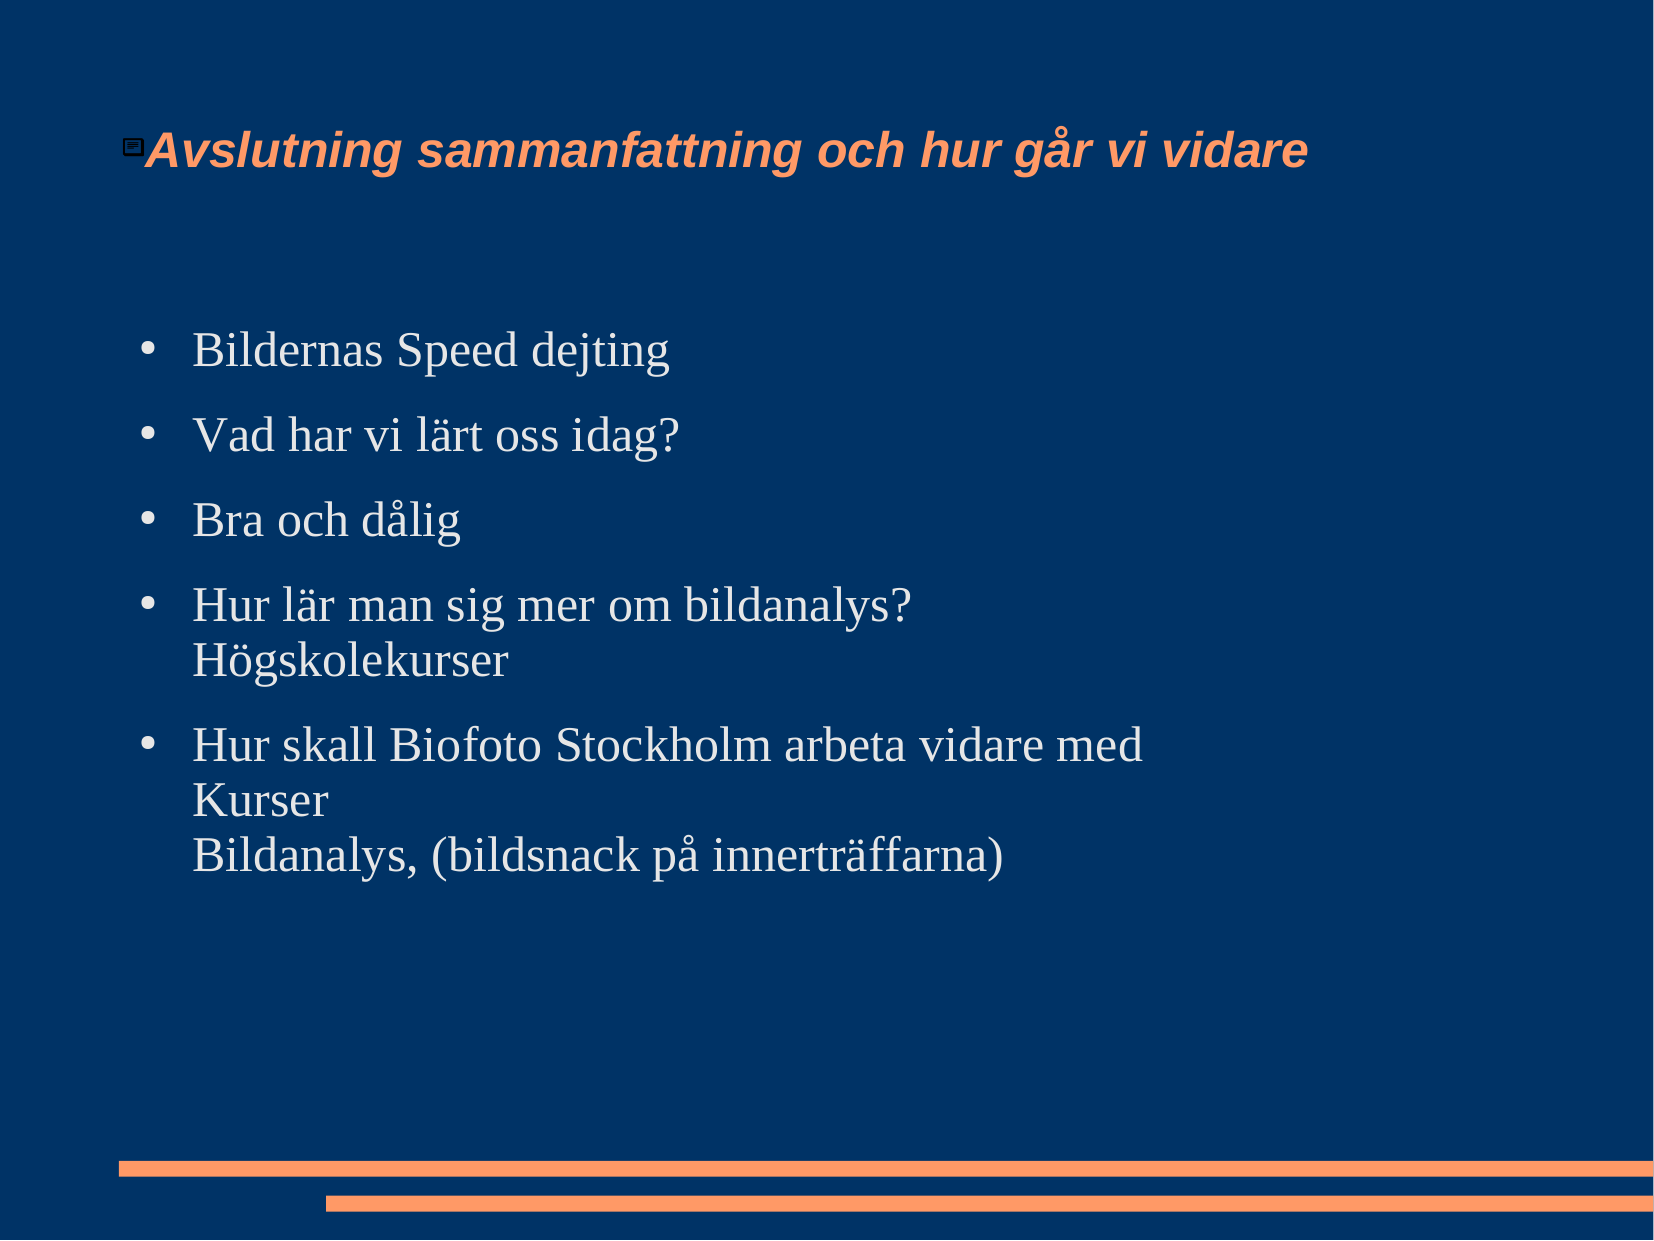

# Avslutning sammanfattning och hur går vi vidare
Bildernas Speed dejting
Vad har vi lärt oss idag?
Bra och dålig
Hur lär man sig mer om bildanalys?
Högskolekurser
Hur skall Biofoto Stockholm arbeta vidare med
Kurser
Bildanalys, (bildsnack på innerträffarna)